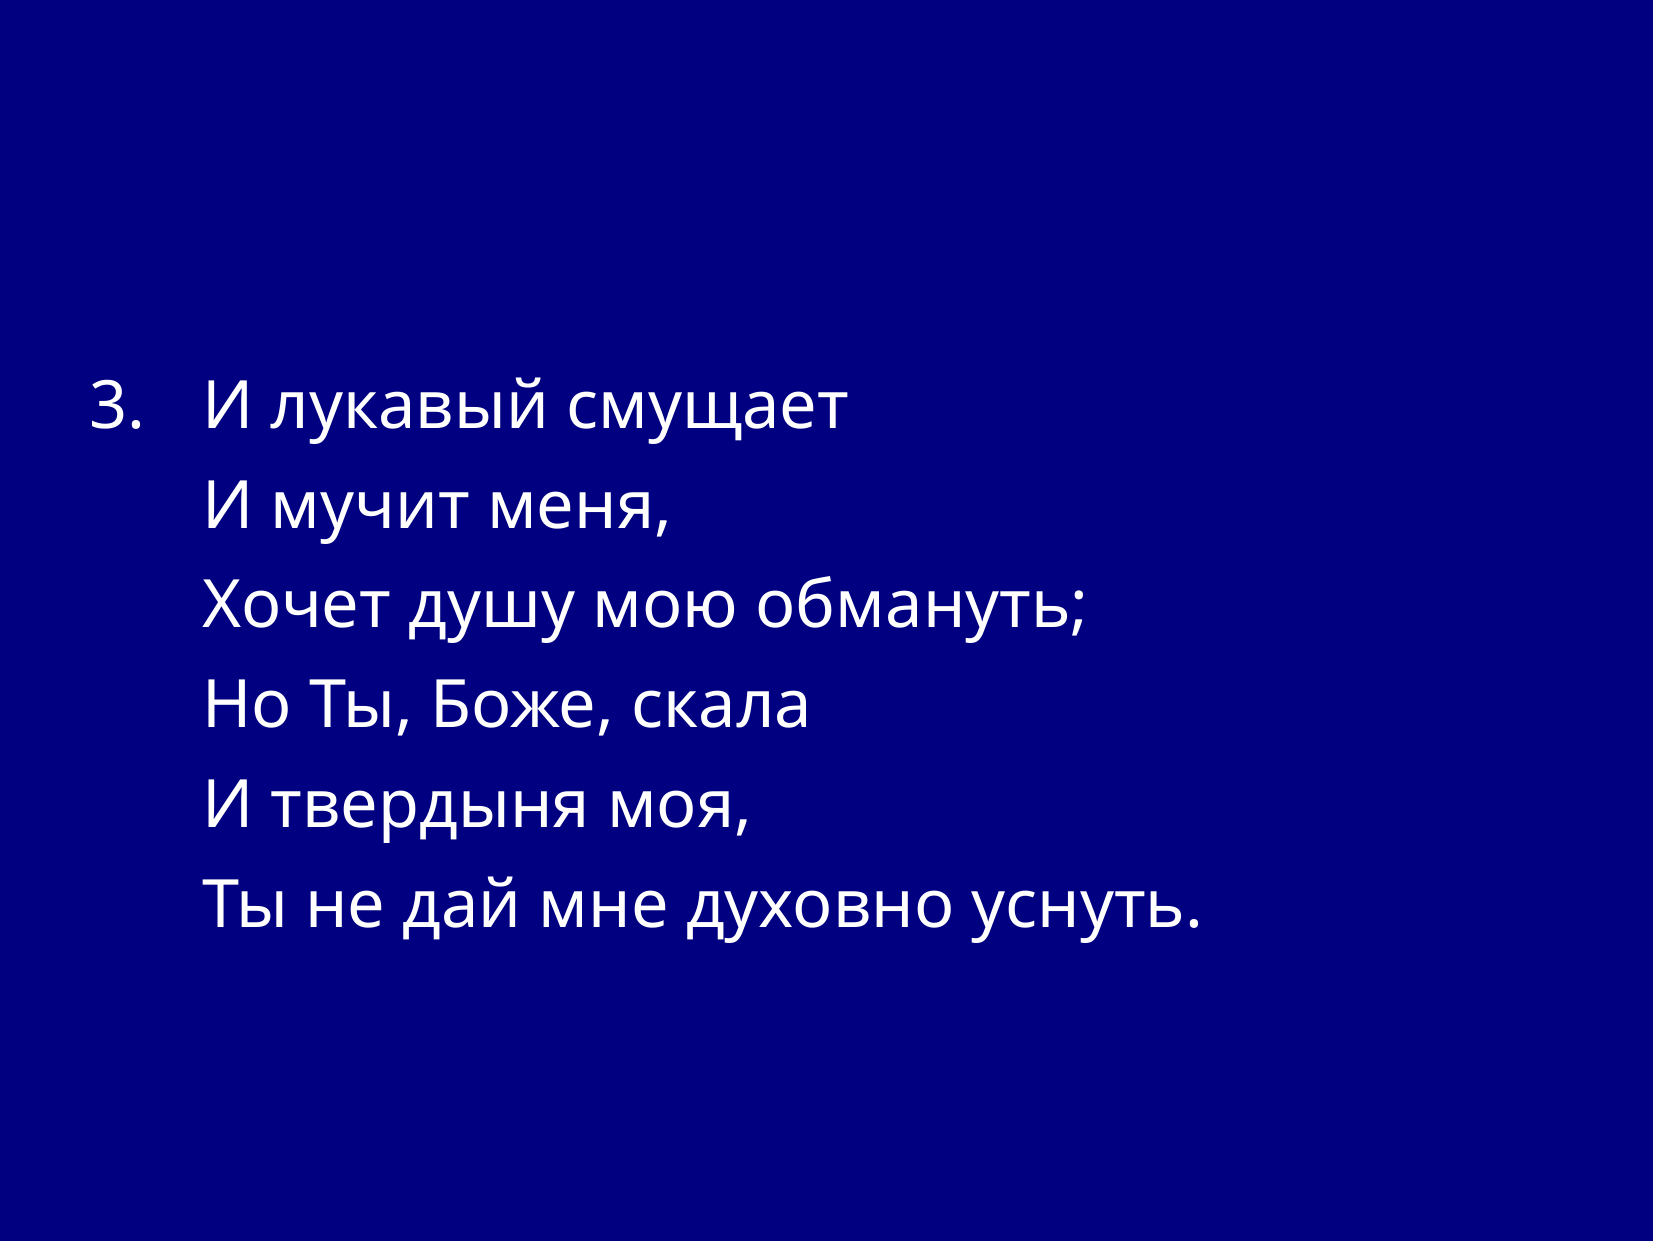

3.	И лукавый смущает
	И мучит меня,
	Хочет душу мою обмануть;
	Но Ты, Боже, скала
	И твердыня моя,
	Ты не дай мне духовно уснуть.